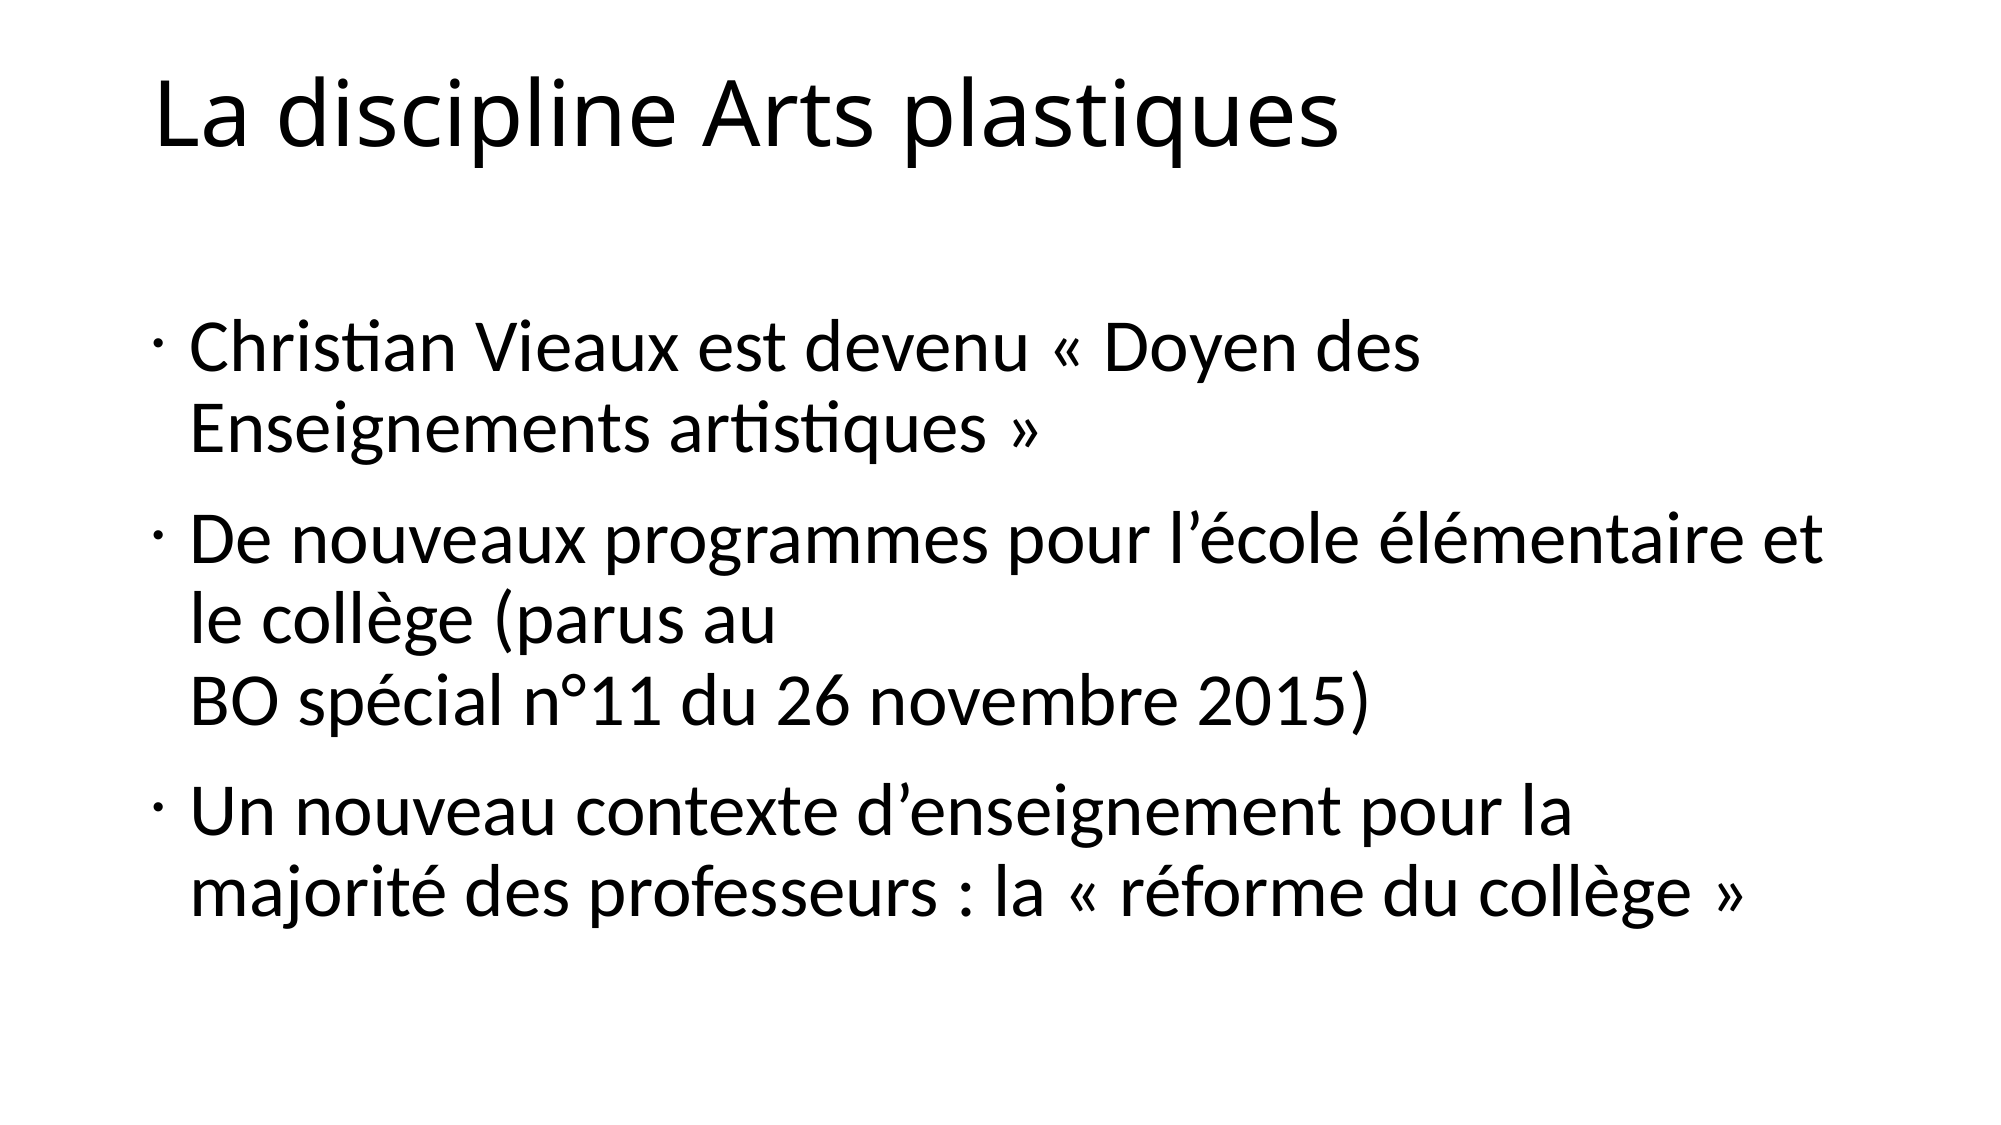

# La discipline Arts plastiques
Christian Vieaux est devenu « Doyen des Enseignements artistiques »
De nouveaux programmes pour l’école élémentaire et le collège (parus au BO spécial n°11 du 26 novembre 2015)
Un nouveau contexte d’enseignement pour la majorité des professeurs : la « réforme du collège »